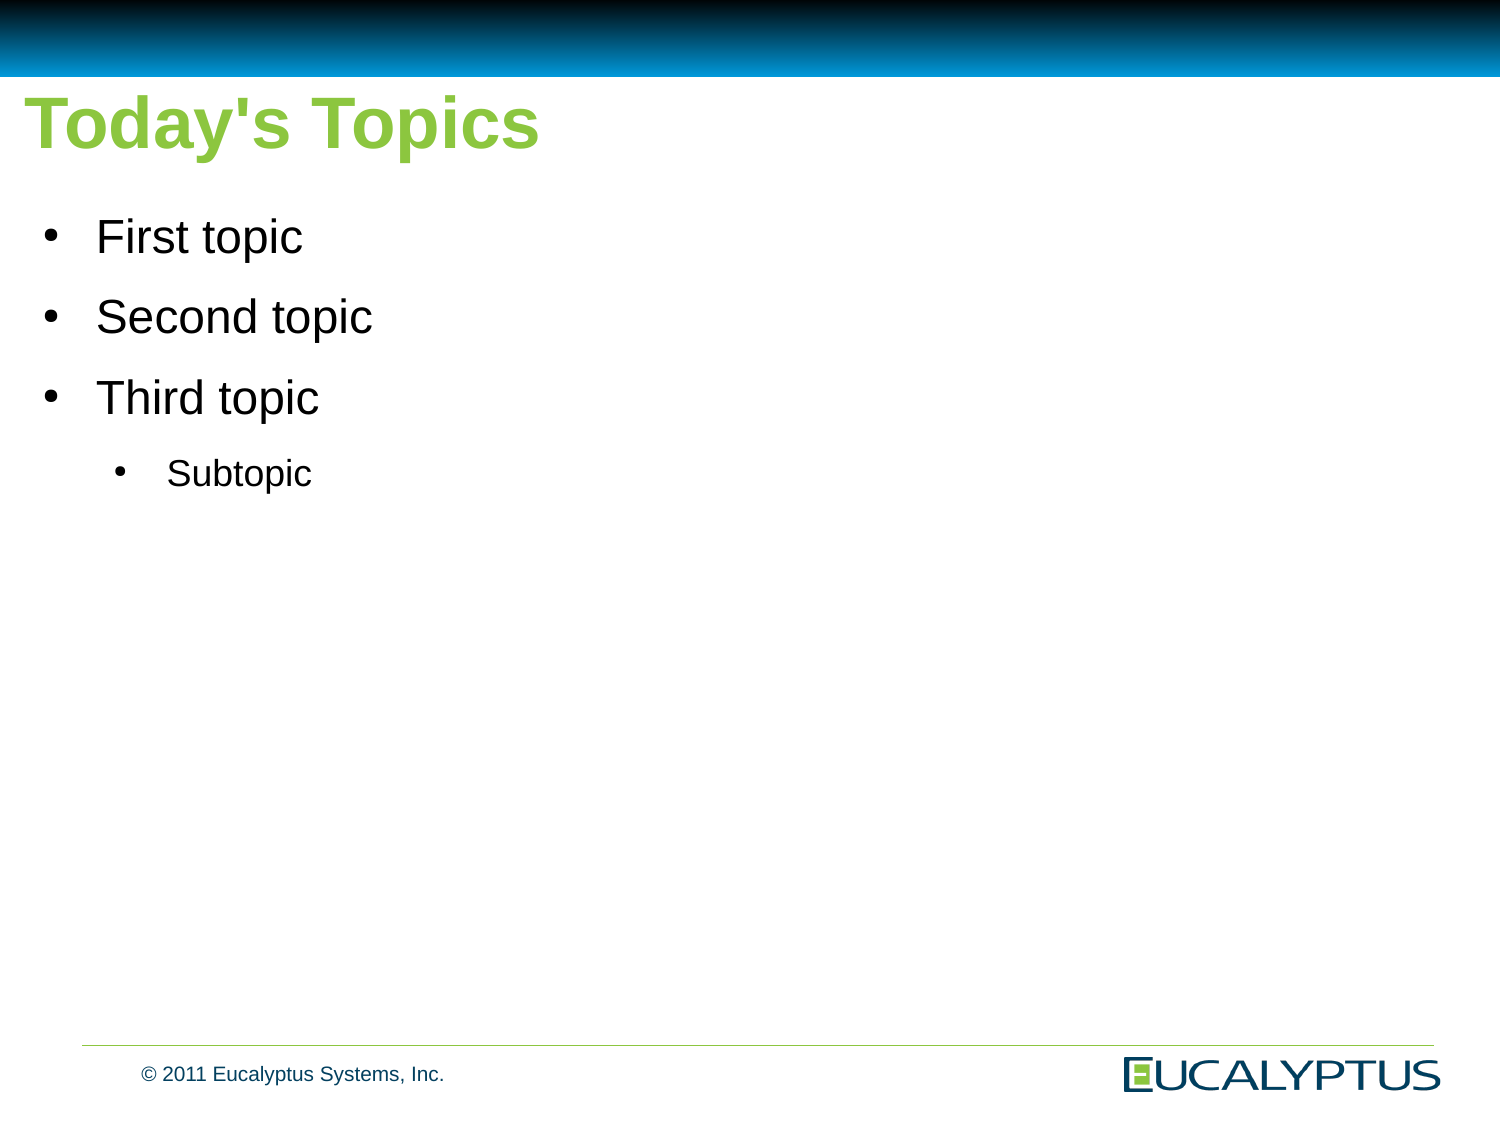

# Today's Topics
First topic
Second topic
Third topic
Subtopic